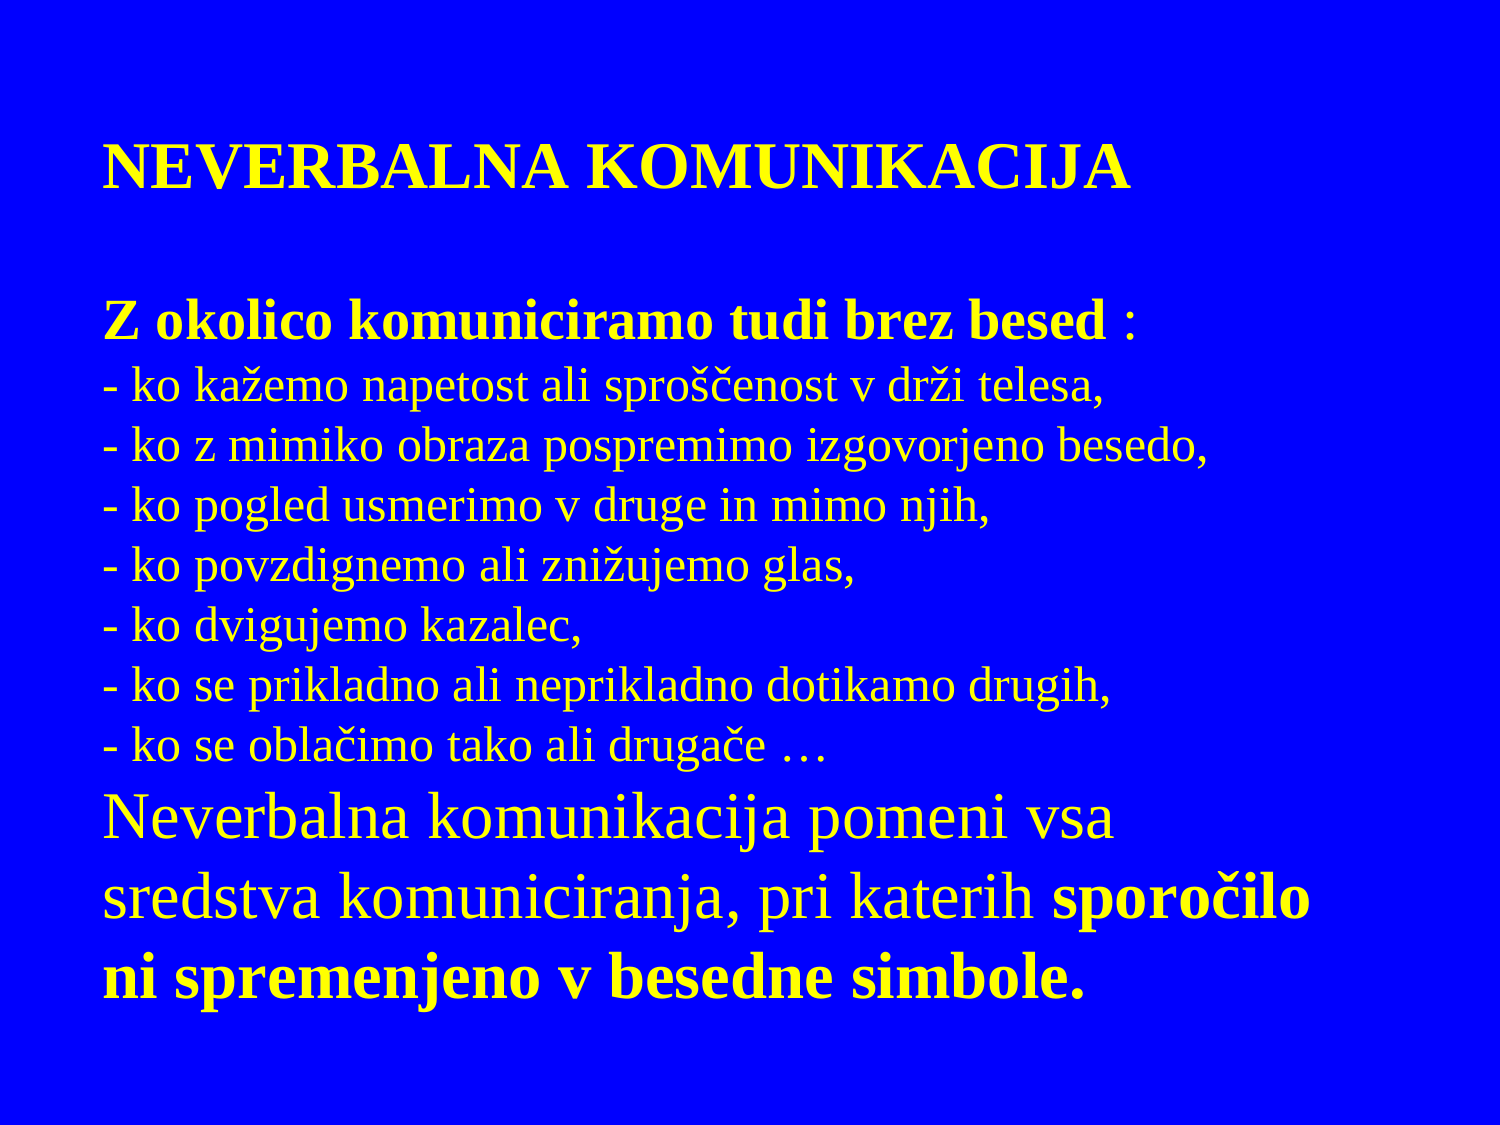

# NEVERBALNA KOMUNIKACIJA   Z okolico komuniciramo tudi brez besed : - ko kažemo napetost ali sproščenost v drži telesa, - ko z mimiko obraza pospremimo izgovorjeno besedo, - ko pogled usmerimo v druge in mimo njih, - ko povzdignemo ali znižujemo glas, - ko dvigujemo kazalec, - ko se prikladno ali neprikladno dotikamo drugih, - ko se oblačimo tako ali drugače … Neverbalna komunikacija pomeni vsa sredstva komuniciranja, pri katerih sporočilo ni spremenjeno v besedne simbole.